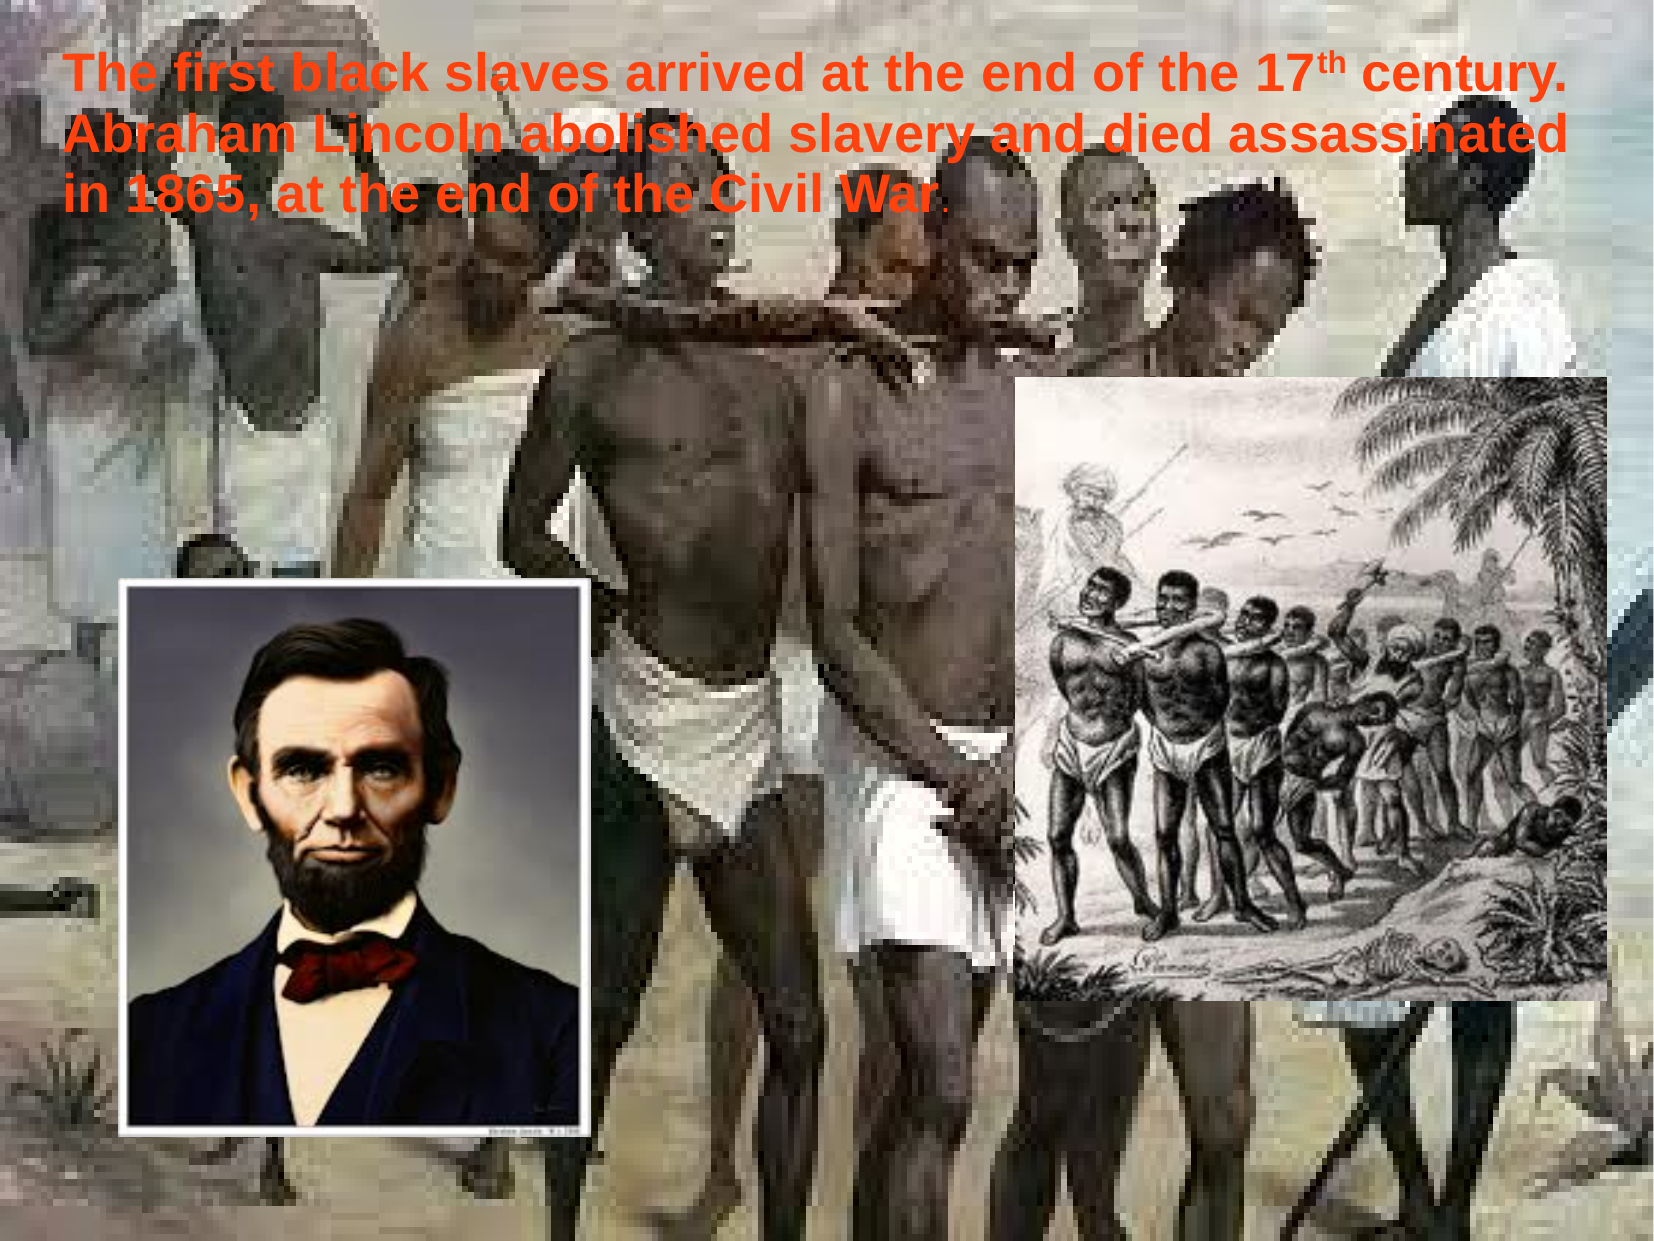

The first black slaves arrived at the end of the 17th century.
Abraham Lincoln abolished slavery and died assassinated in 1865, at the end of the Civil War.